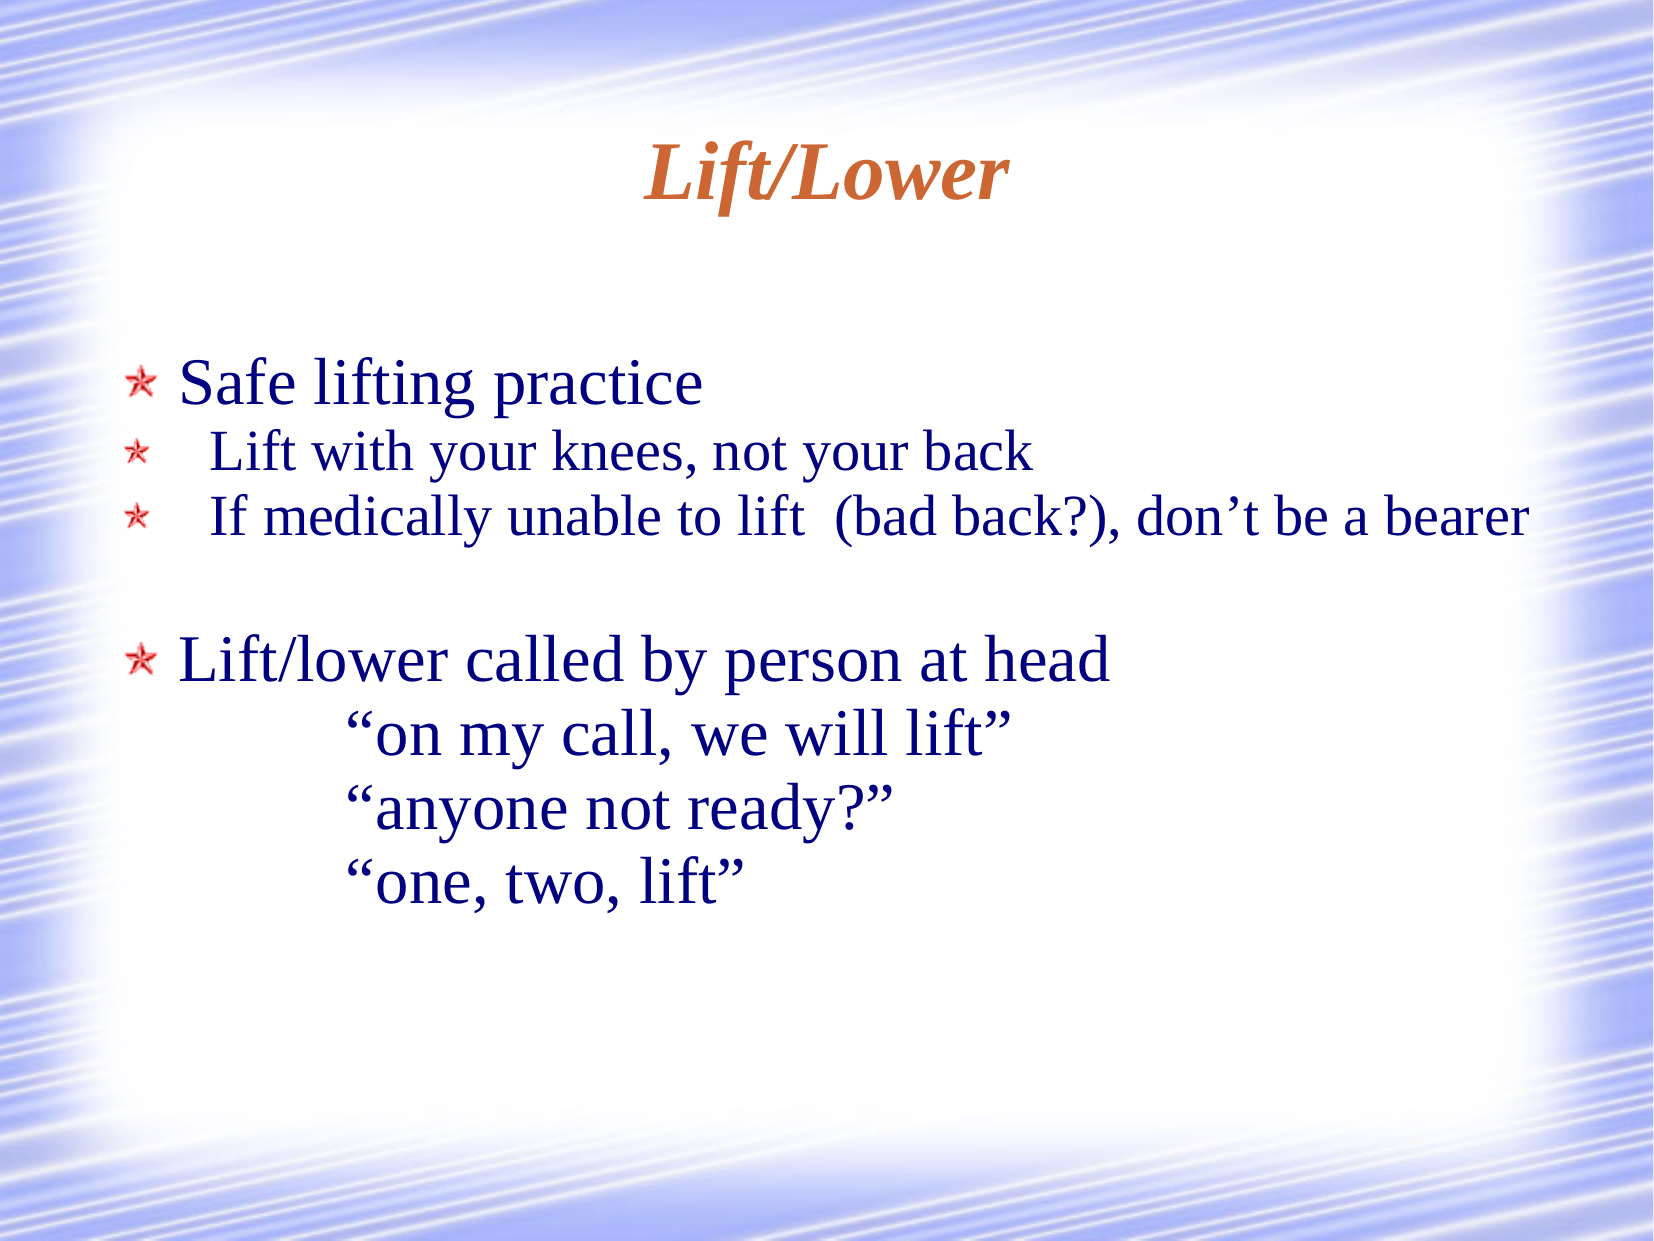

# Lift/Lower
 Safe lifting practice
 Lift with your knees, not your back
 If medically unable to lift (bad back?), don’t be a bearer
 Lift/lower called by person at head
 “on my call, we will lift”
 “anyone not ready?”
 “one, two, lift”